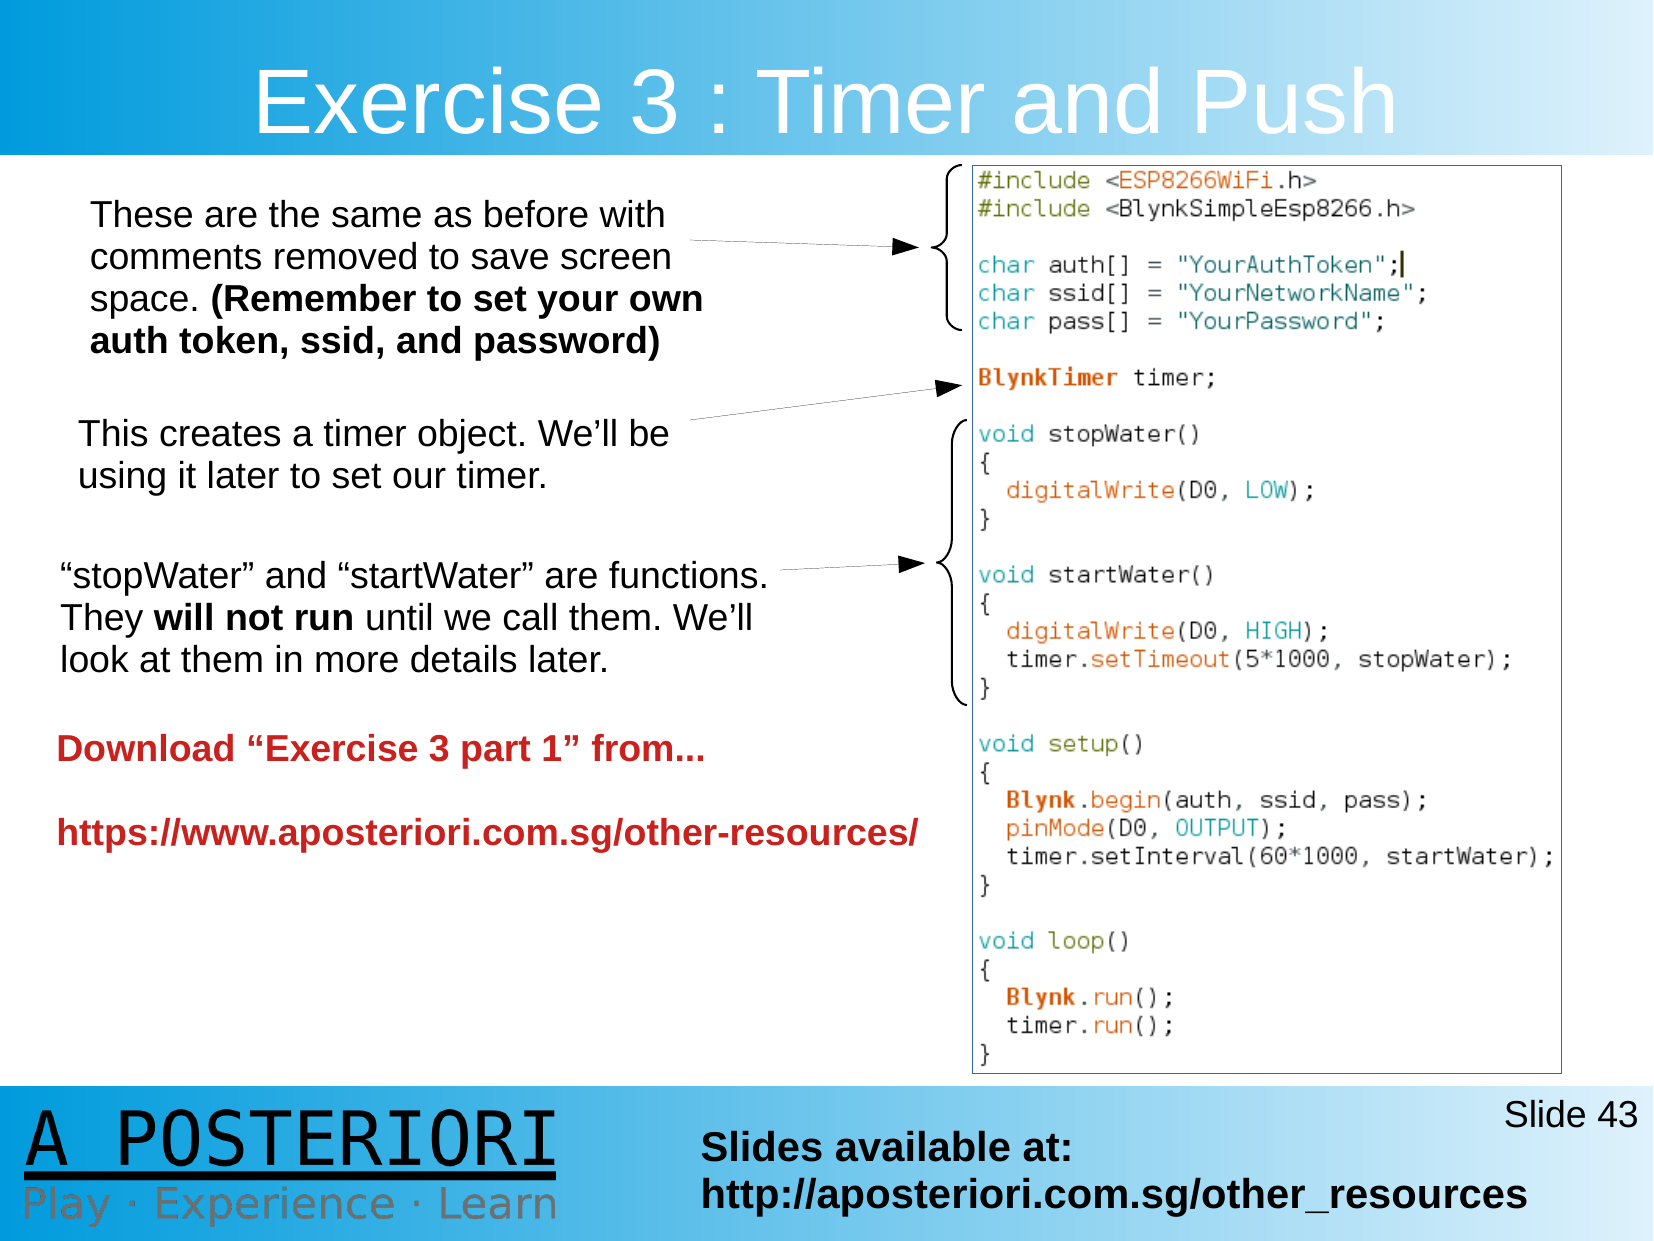

# Exercise 3 : Timer and Push
These are the same as before with comments removed to save screen space. (Remember to set your own auth token, ssid, and password)
This creates a timer object. We’ll be using it later to set our timer.
“stopWater” and “startWater” are functions. They will not run until we call them. We’ll look at them in more details later.
Download “Exercise 3 part 1” from...
https://www.aposteriori.com.sg/other-resources/